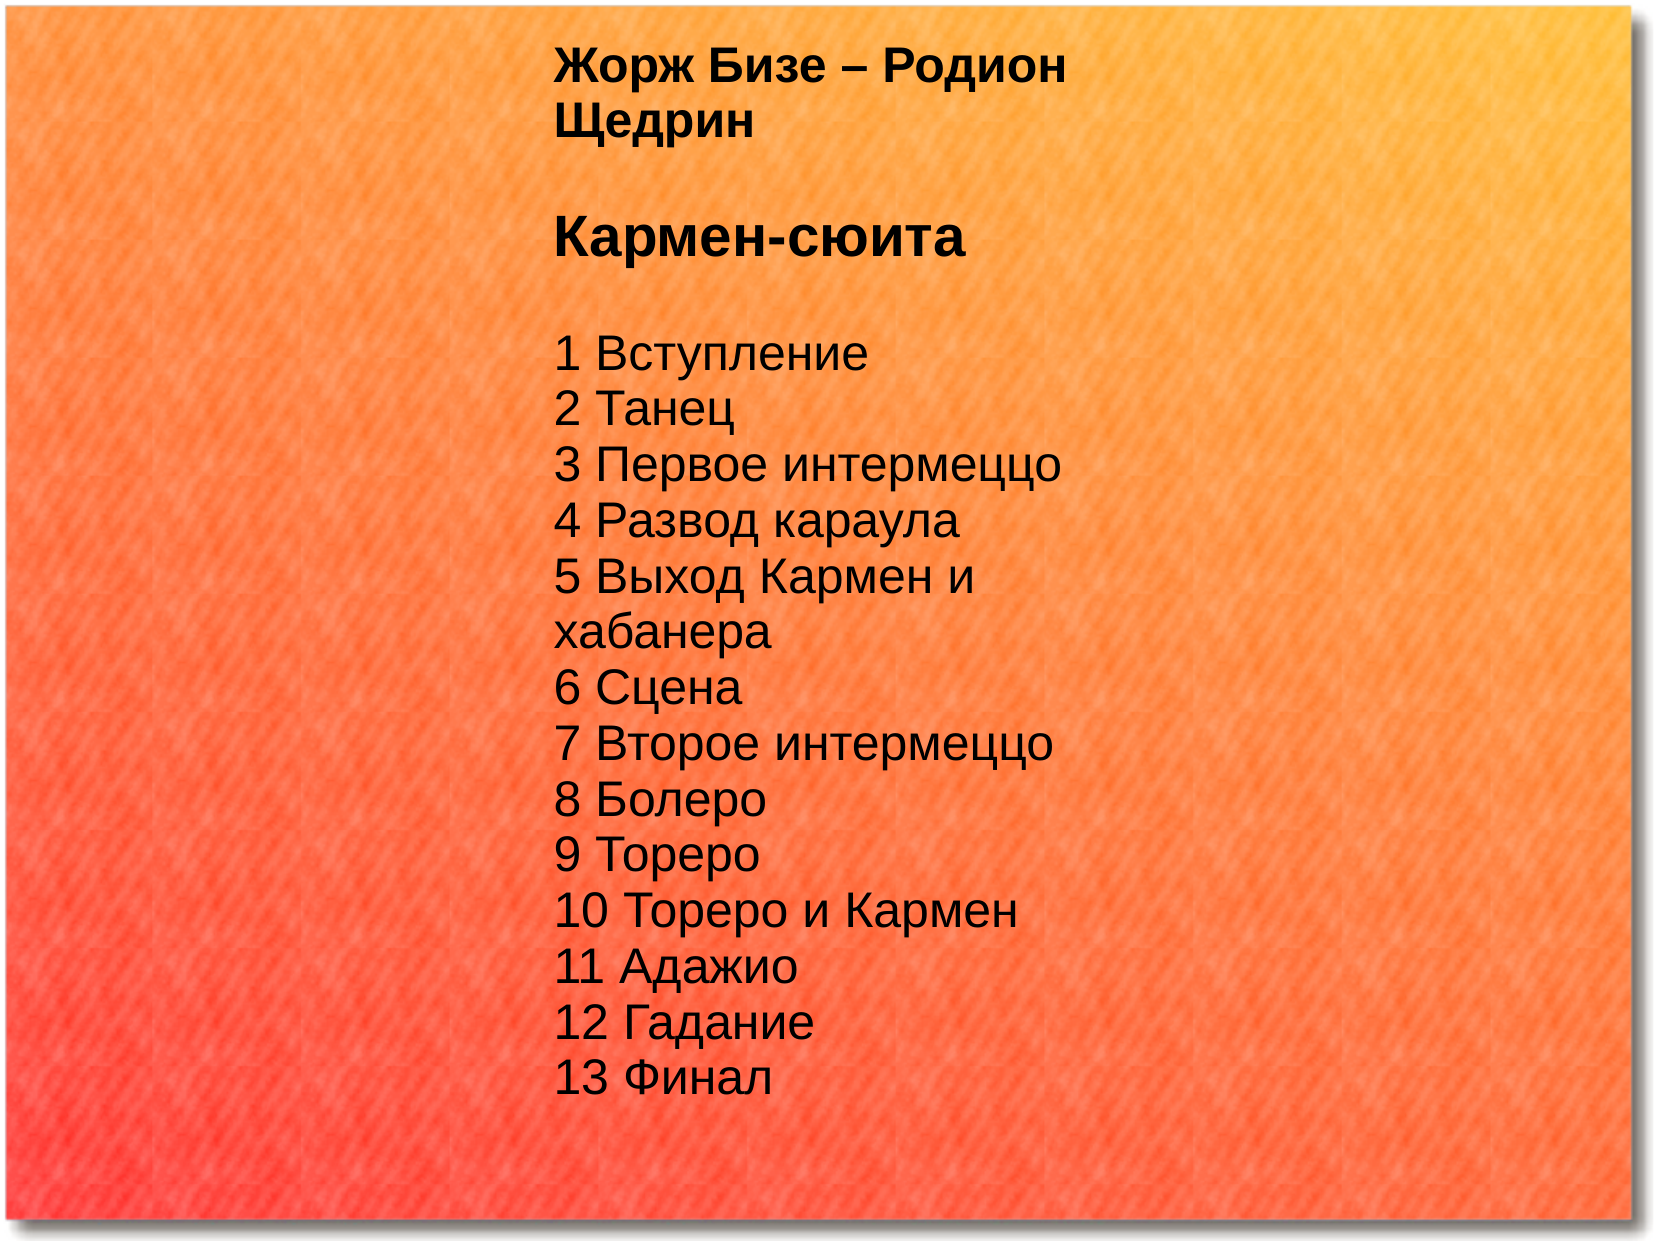

Жорж Бизе – Родион Щедрин
Кармен-сюита
1 Вступление
2 Танец
3 Первое интермеццо
4 Развод караула
5 Выход Кармен и хабанера
6 Сцена
7 Второе интермеццо
8 Болеро
9 Тореро
10 Тореро и Кармен
11 Адажио
12 Гадание
13 Финал